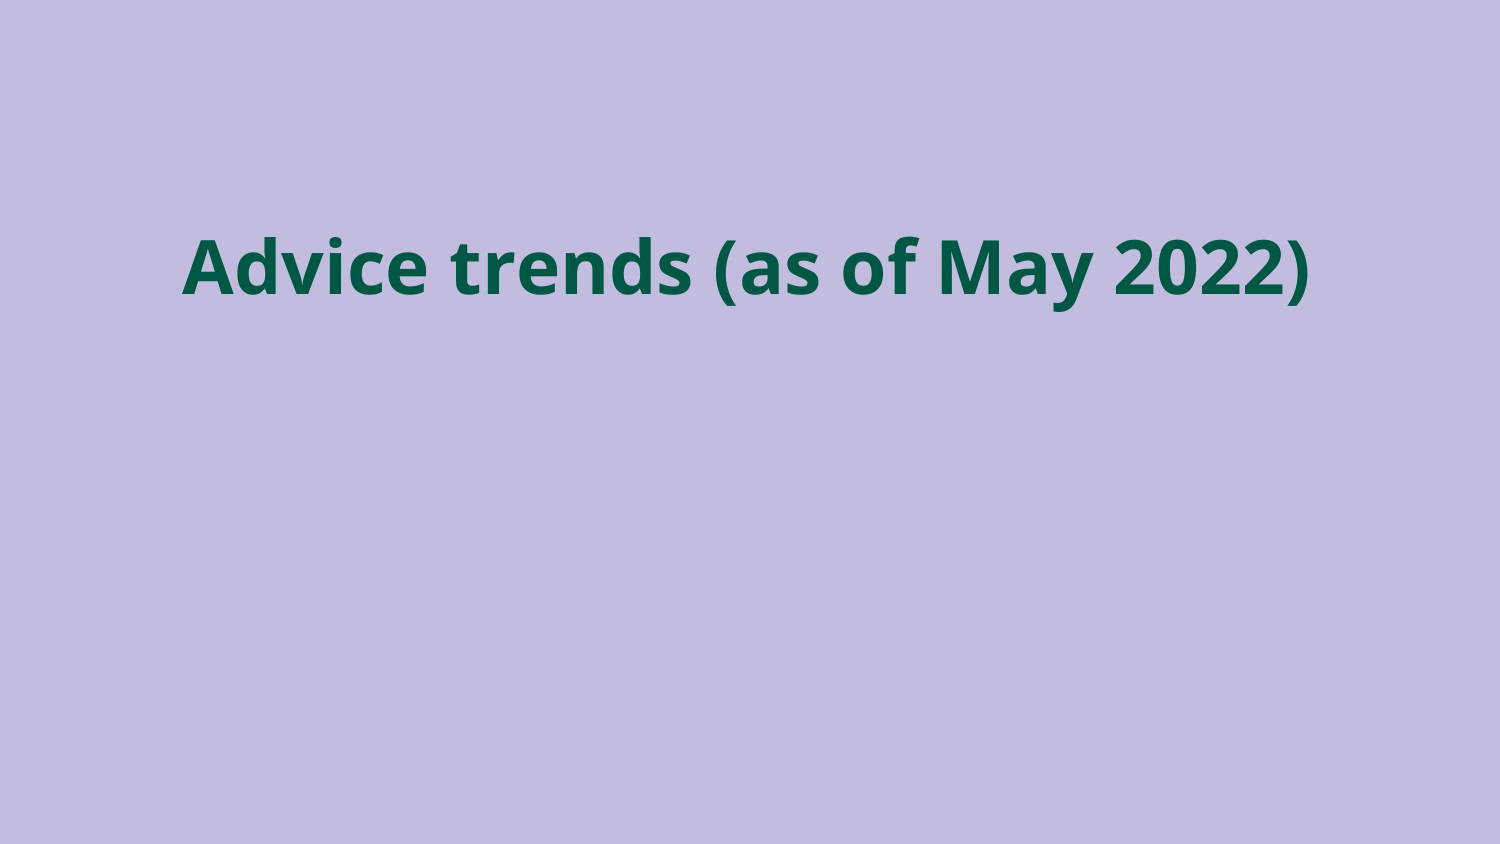

# Advice trends (as of May 2022)